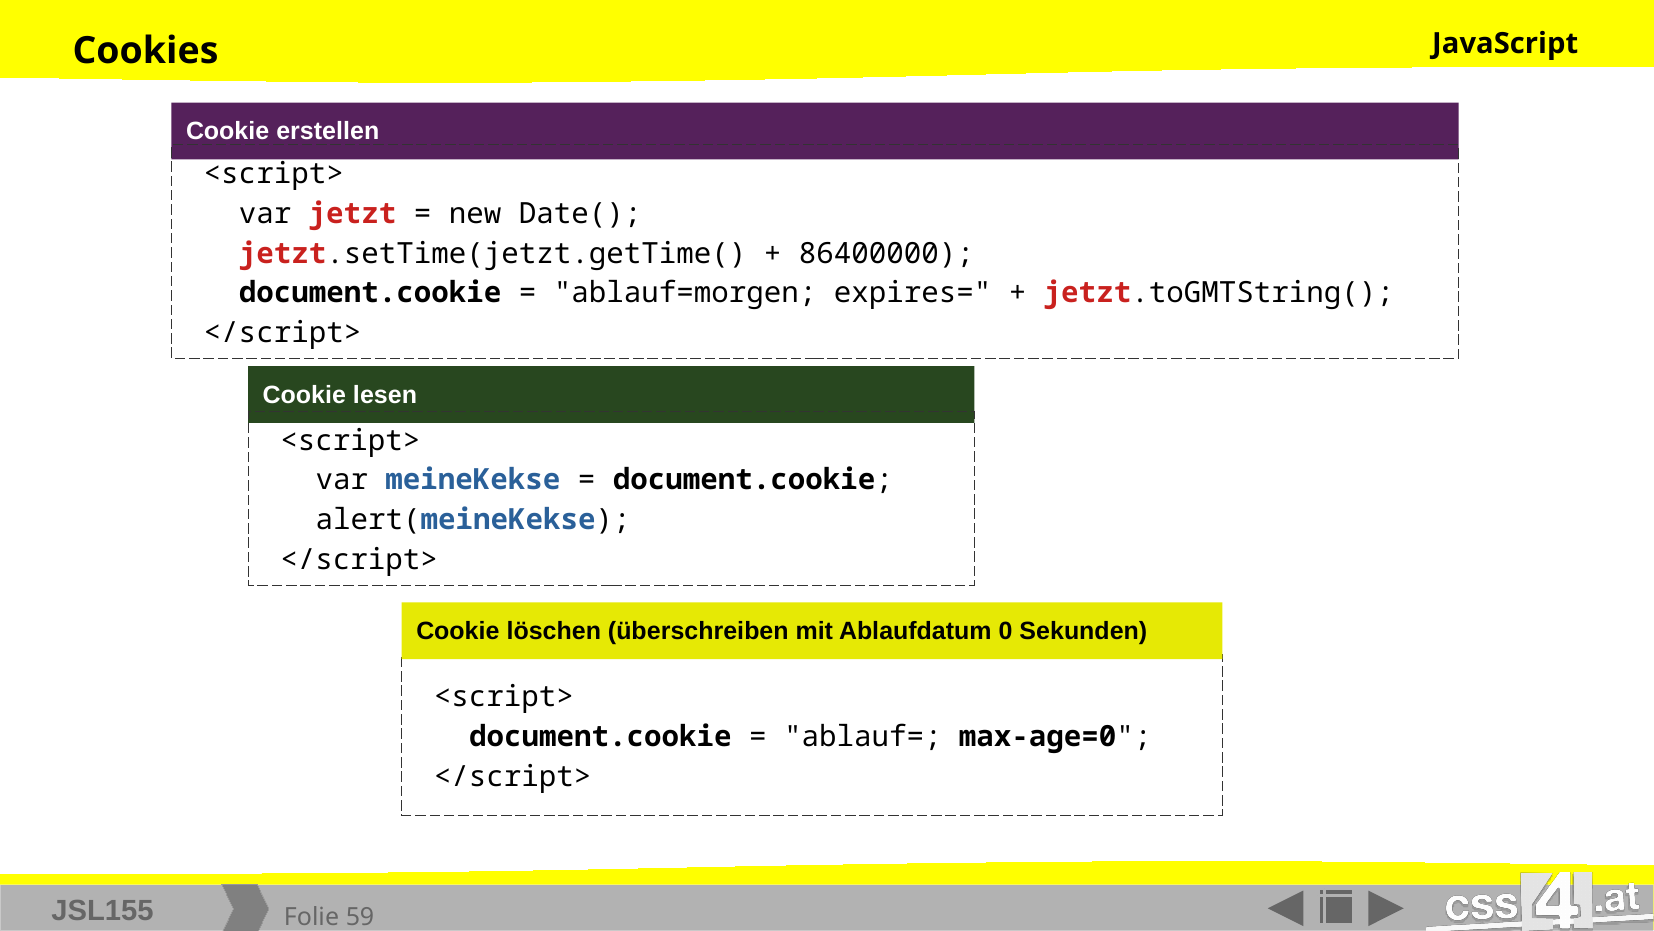

JavaScript
Cookies
Cookie erstellen
<script>
 var jetzt = new Date();
 jetzt.setTime(jetzt.getTime() + 86400000);
 document.cookie = "ablauf=morgen; expires=" + jetzt.toGMTString();
</script>
Cookie lesen
<script>
 var meineKekse = document.cookie;
 alert(meineKekse);
</script>
Cookie löschen (überschreiben mit Ablaufdatum 0 Sekunden)
<script>
 document.cookie = "ablauf=; max-age=0";
</script>
JSL155
Folie